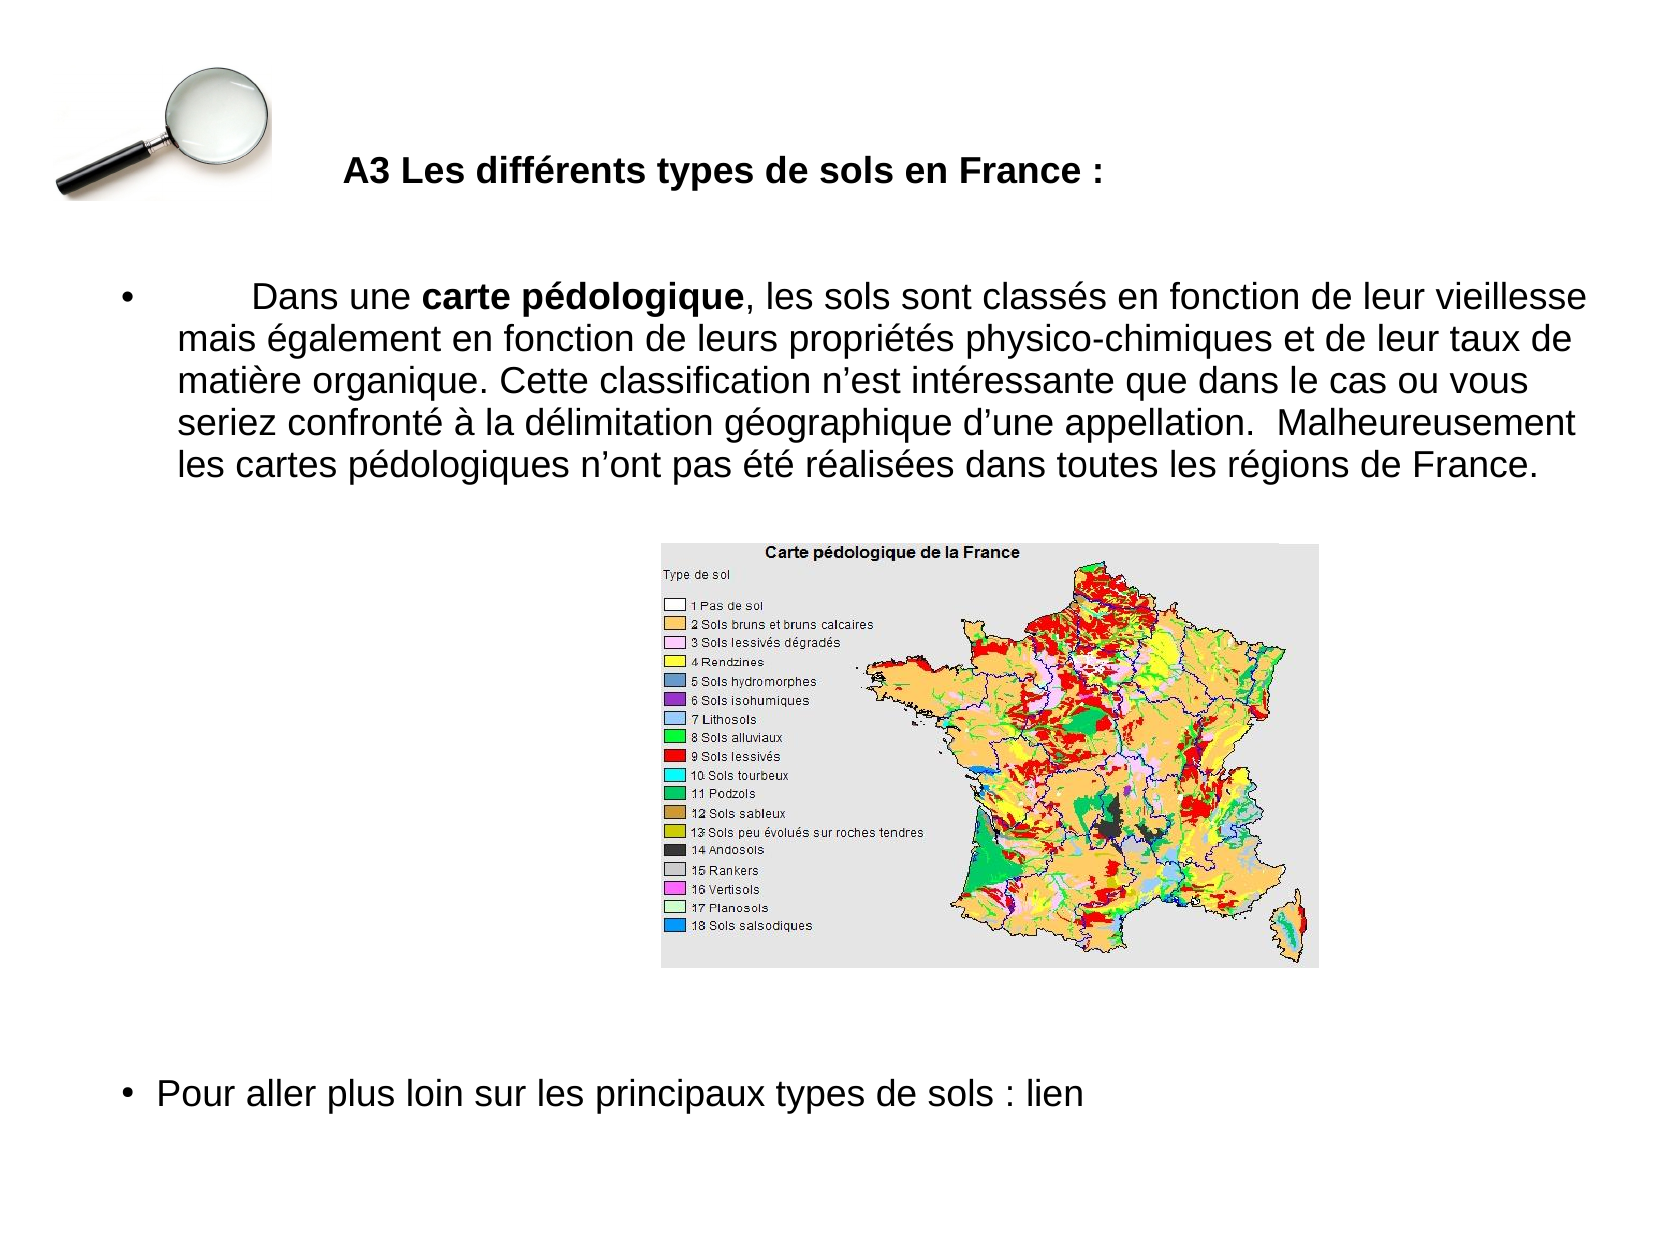

A3 Les différents types de sols en France :
•	Dans une carte pédologique, les sols sont classés en fonction de leur vieillesse mais également en fonction de leurs propriétés physico-chimiques et de leur taux de matière organique. Cette classification n’est intéressante que dans le cas ou vous seriez confronté à la délimitation géographique d’une appellation. Malheureusement les cartes pédologiques n’ont pas été réalisées dans toutes les régions de France.
Pour aller plus loin sur les principaux types de sols : lien